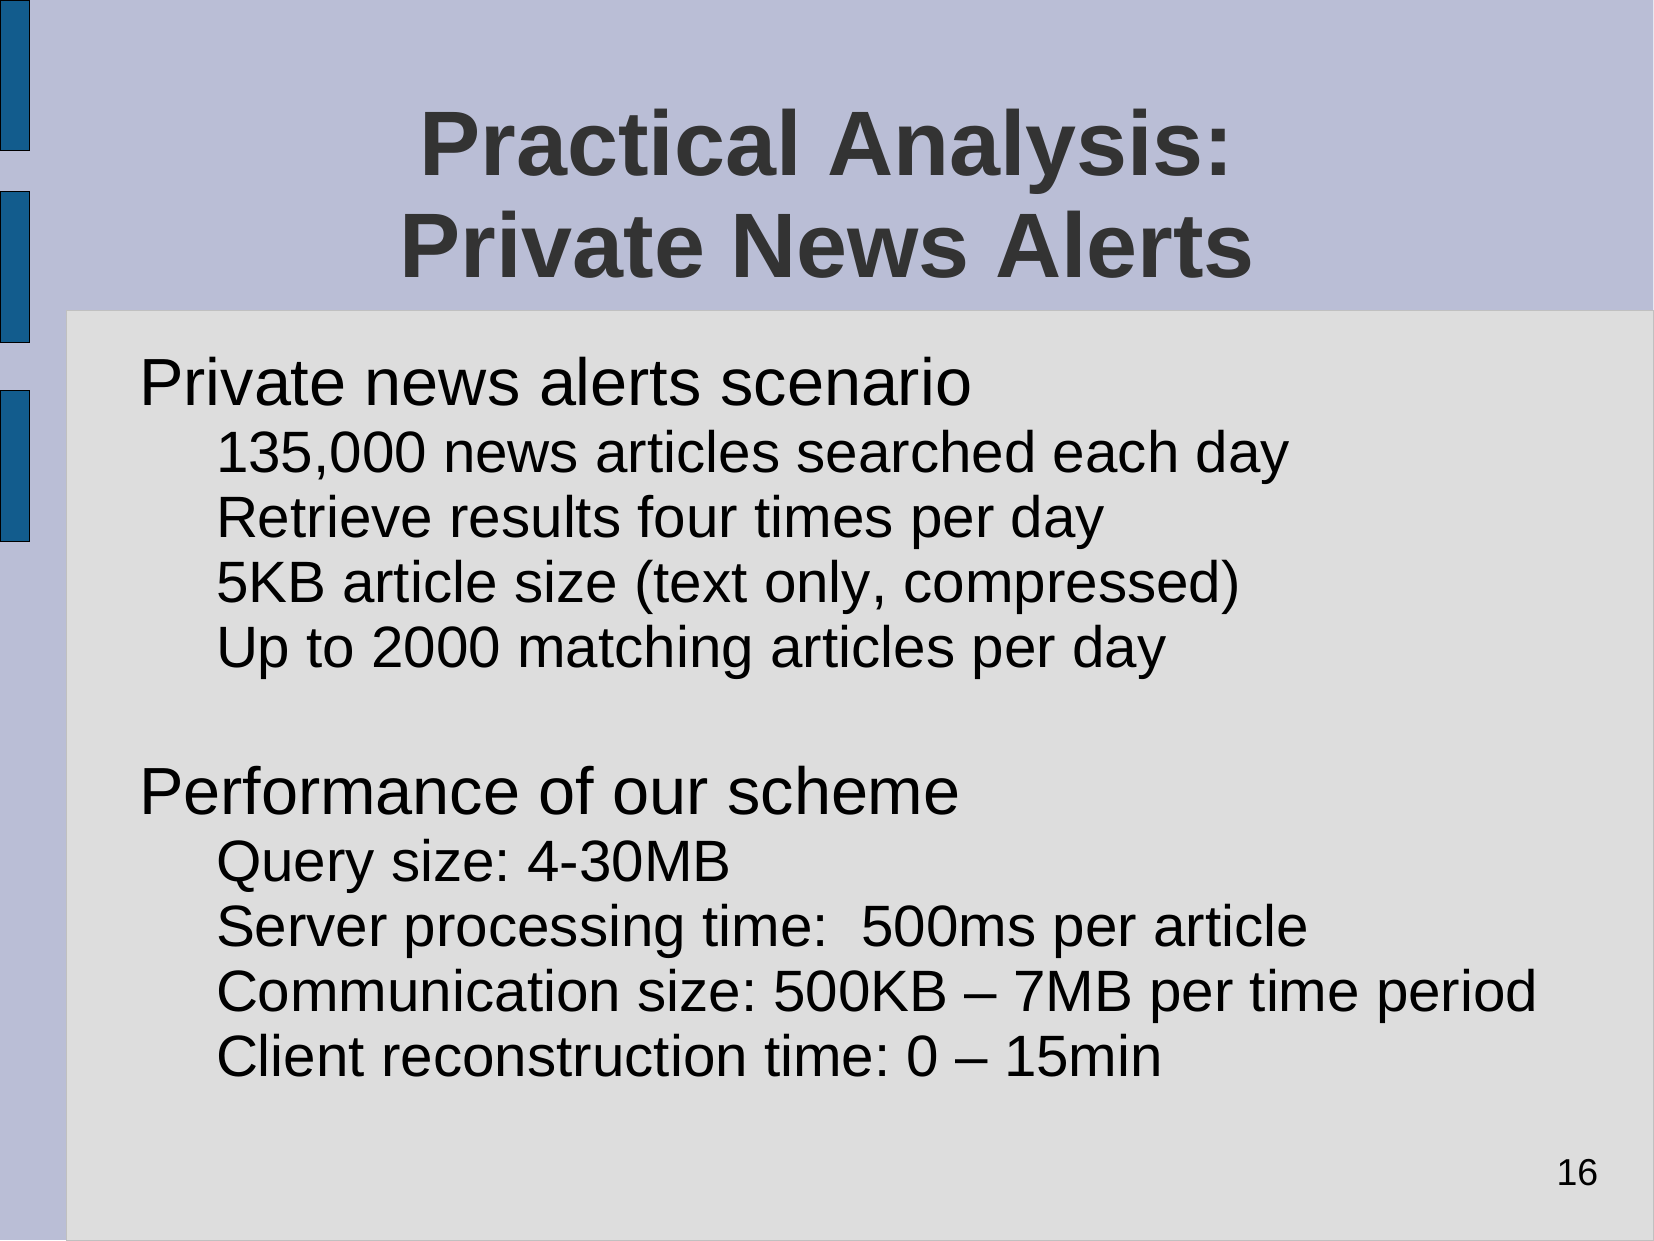

# Practical Analysis: Private News Alerts
Private news alerts scenario
135,000 news articles searched each day
Retrieve results four times per day
5KB article size (text only, compressed)
Up to 2000 matching articles per day
Performance of our scheme
Query size: 4-30MB
Server processing time: 500ms per article
Communication size: 500KB – 7MB per time period
Client reconstruction time: 0 – 15min